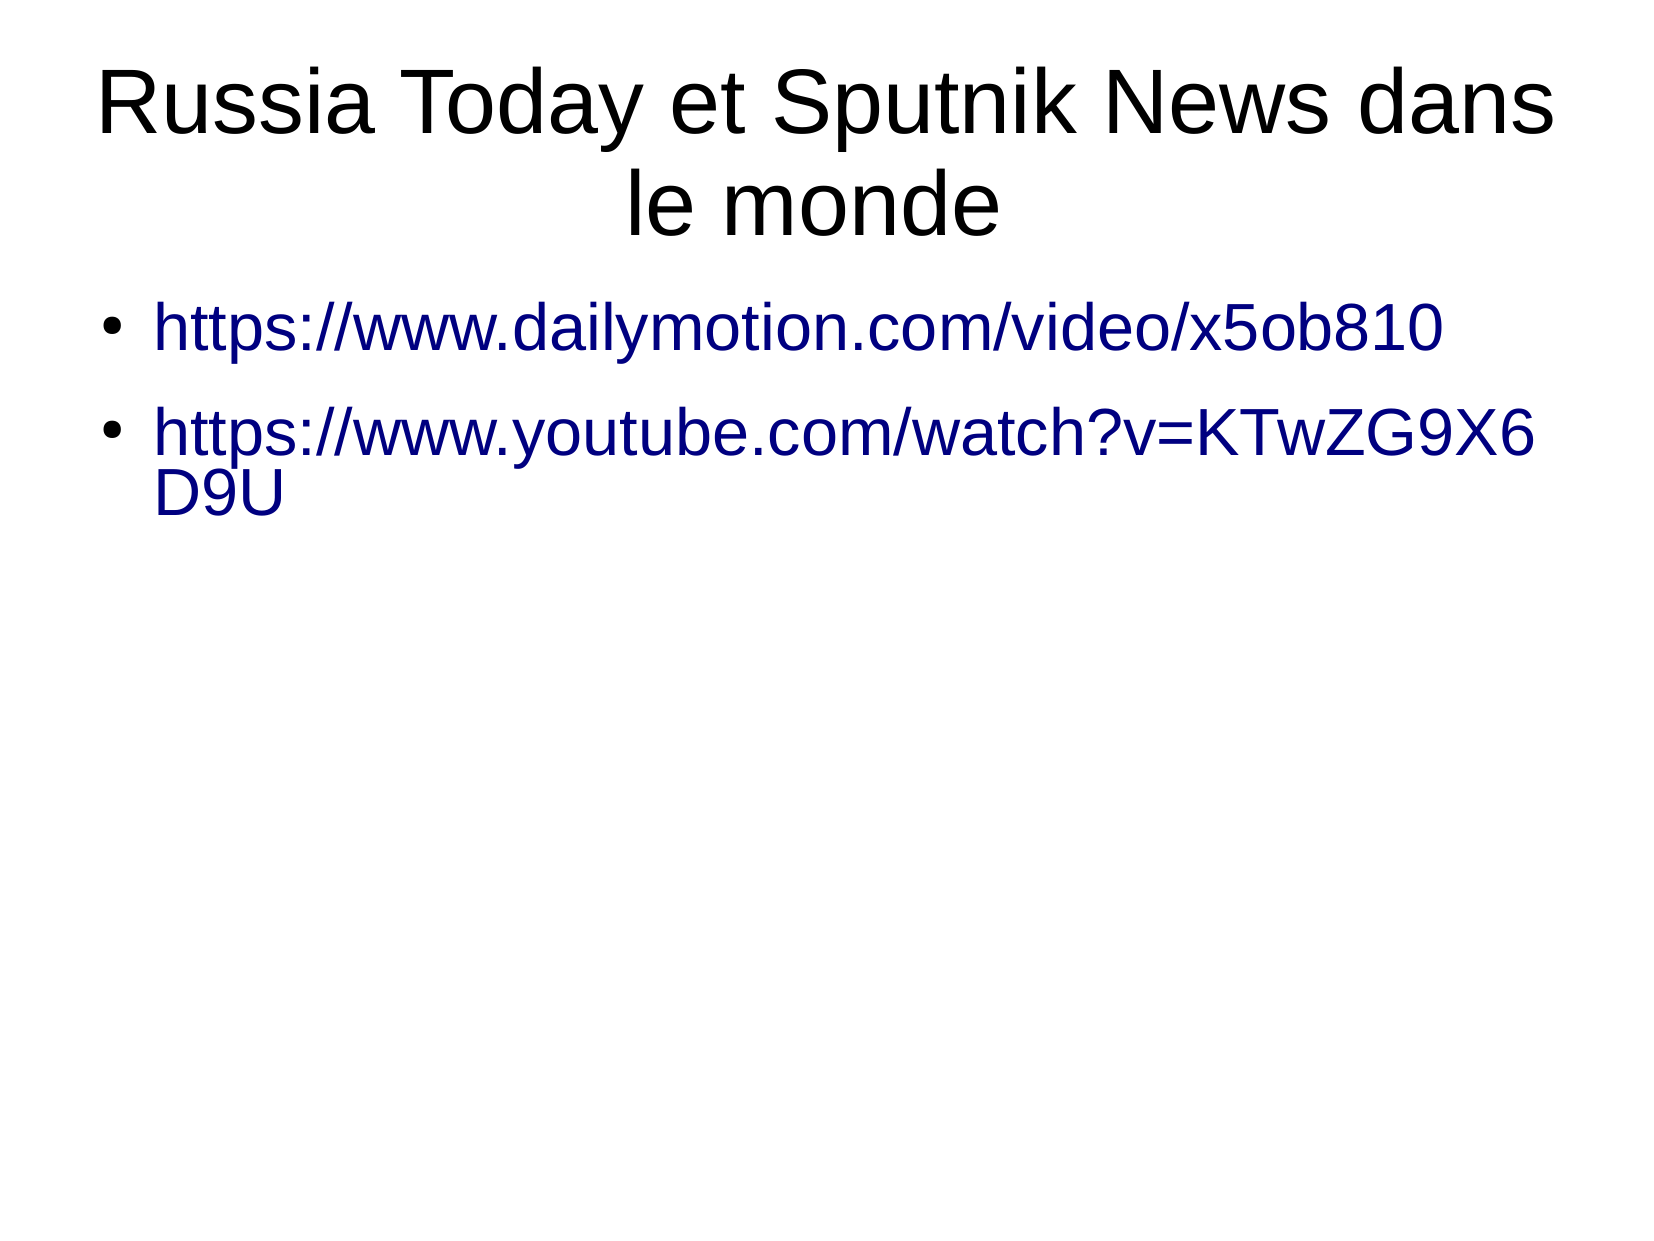

# Russia Today et Sputnik News dans le monde
https://www.dailymotion.com/video/x5ob810
https://www.youtube.com/watch?v=KTwZG9X6D9U